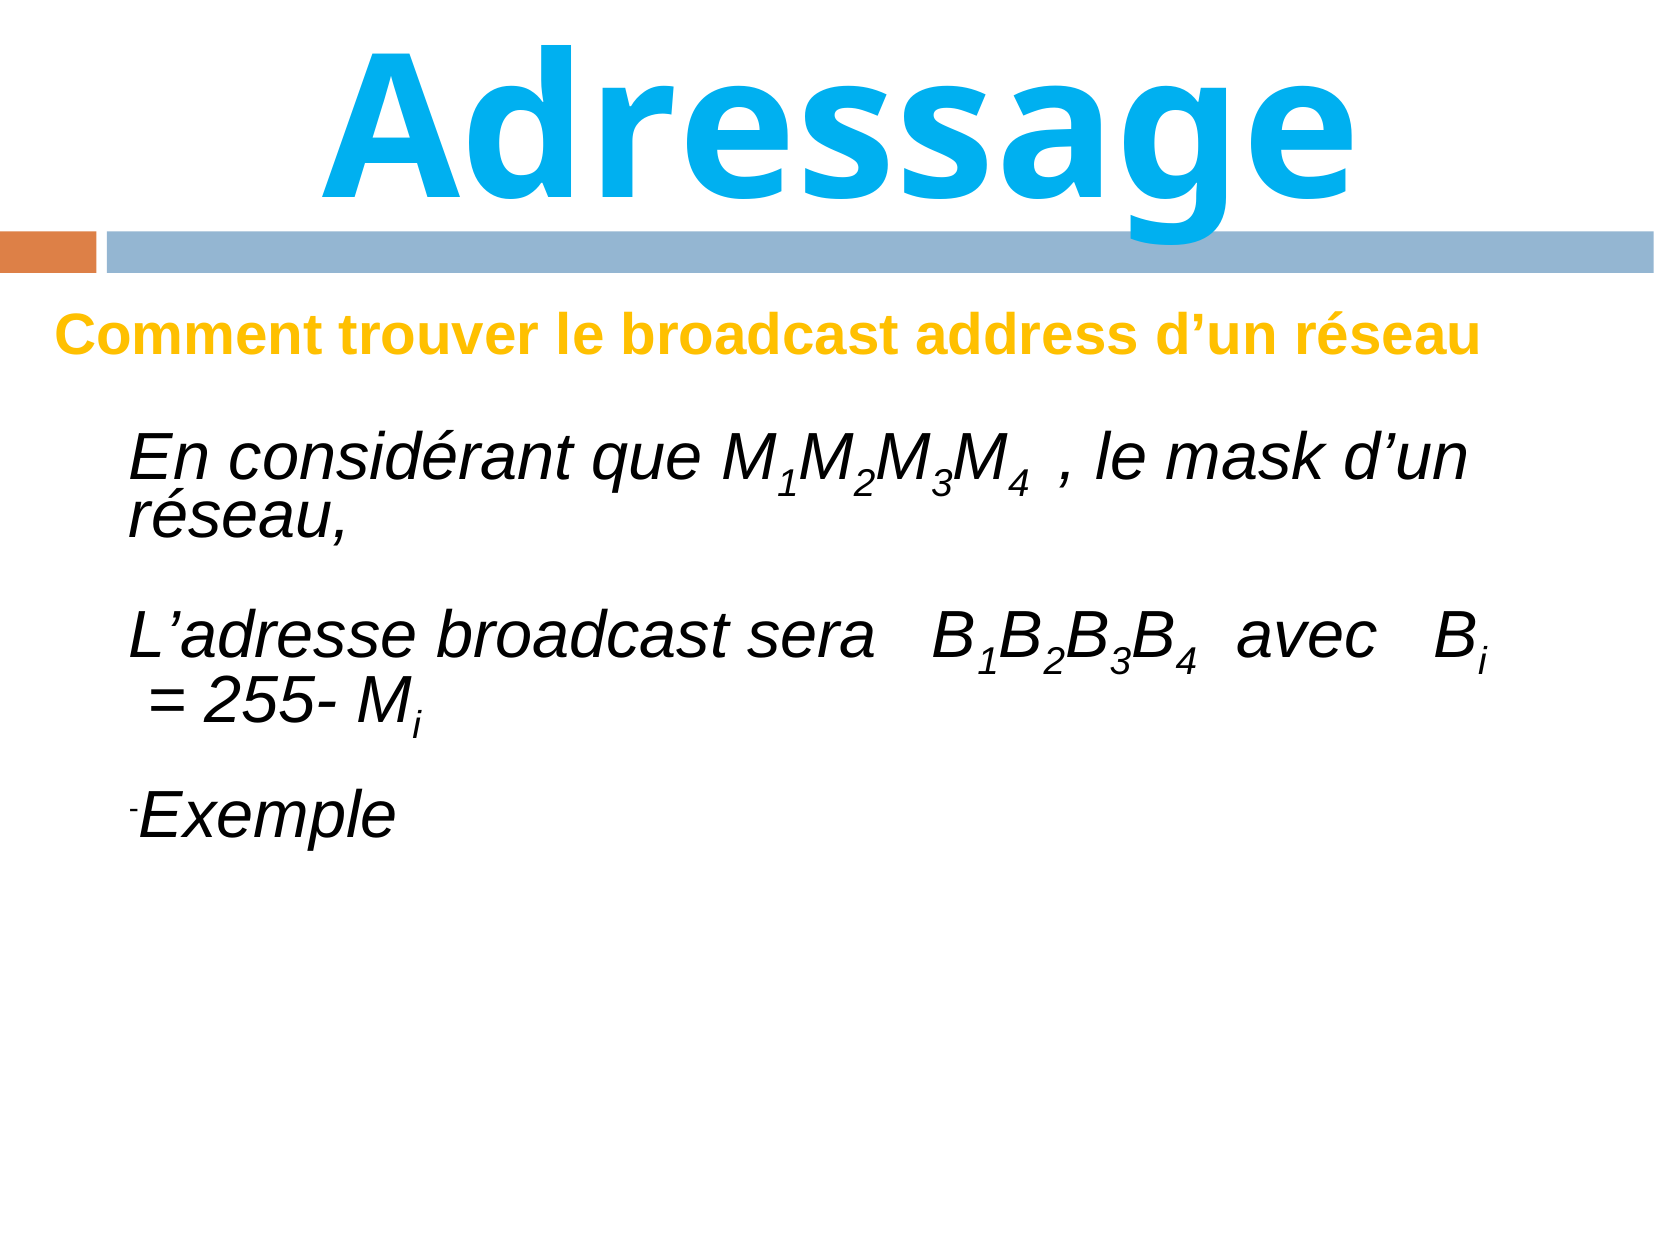

Adressage
Comment trouver le broadcast address d’un réseau
En considérant que M1M2M3M4 , le mask d’un réseau,
L’adresse broadcast sera B1B2B3B4 avec Bi = 255- Mi
Exemple